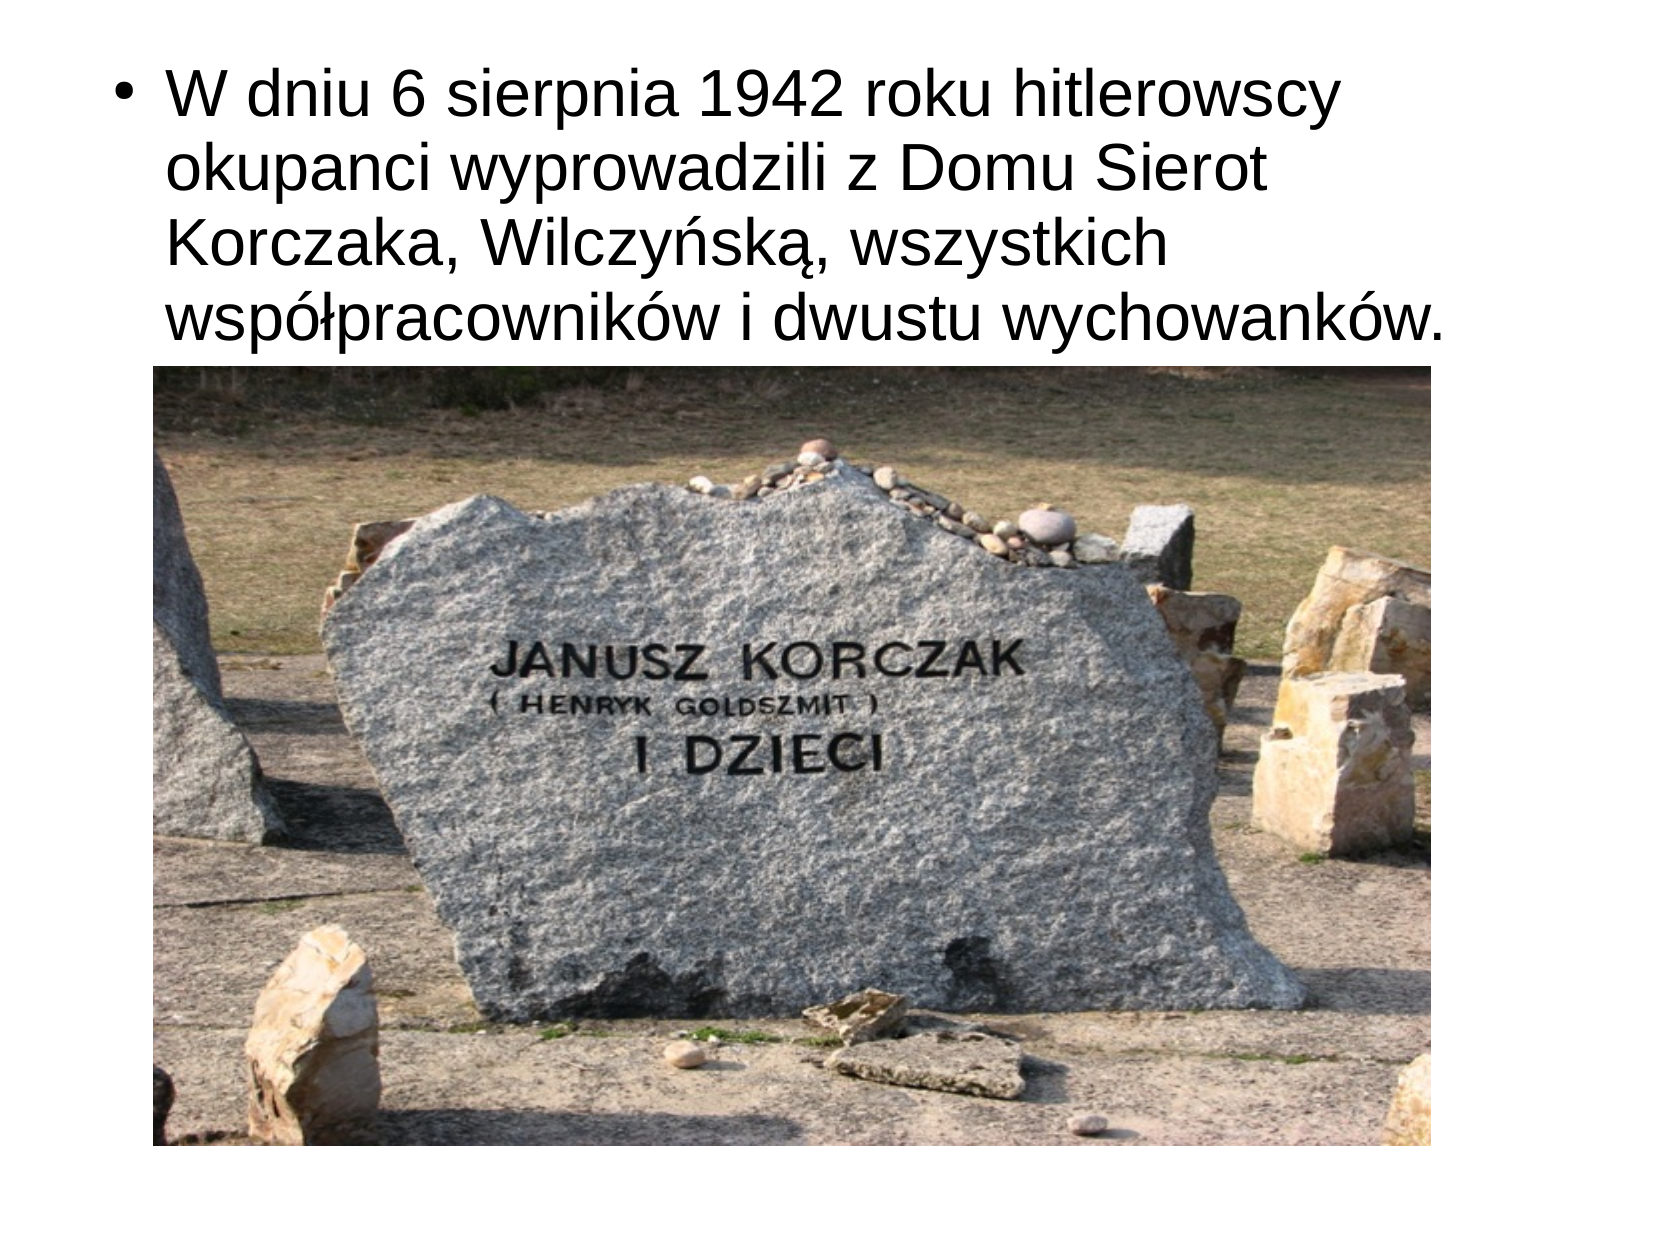

# W dniu 6 sierpnia 1942 roku hitlerowscy okupanci wyprowadzili z Domu Sierot Korczaka, Wilczyńską, wszystkich współpracowników i dwustu wychowanków.